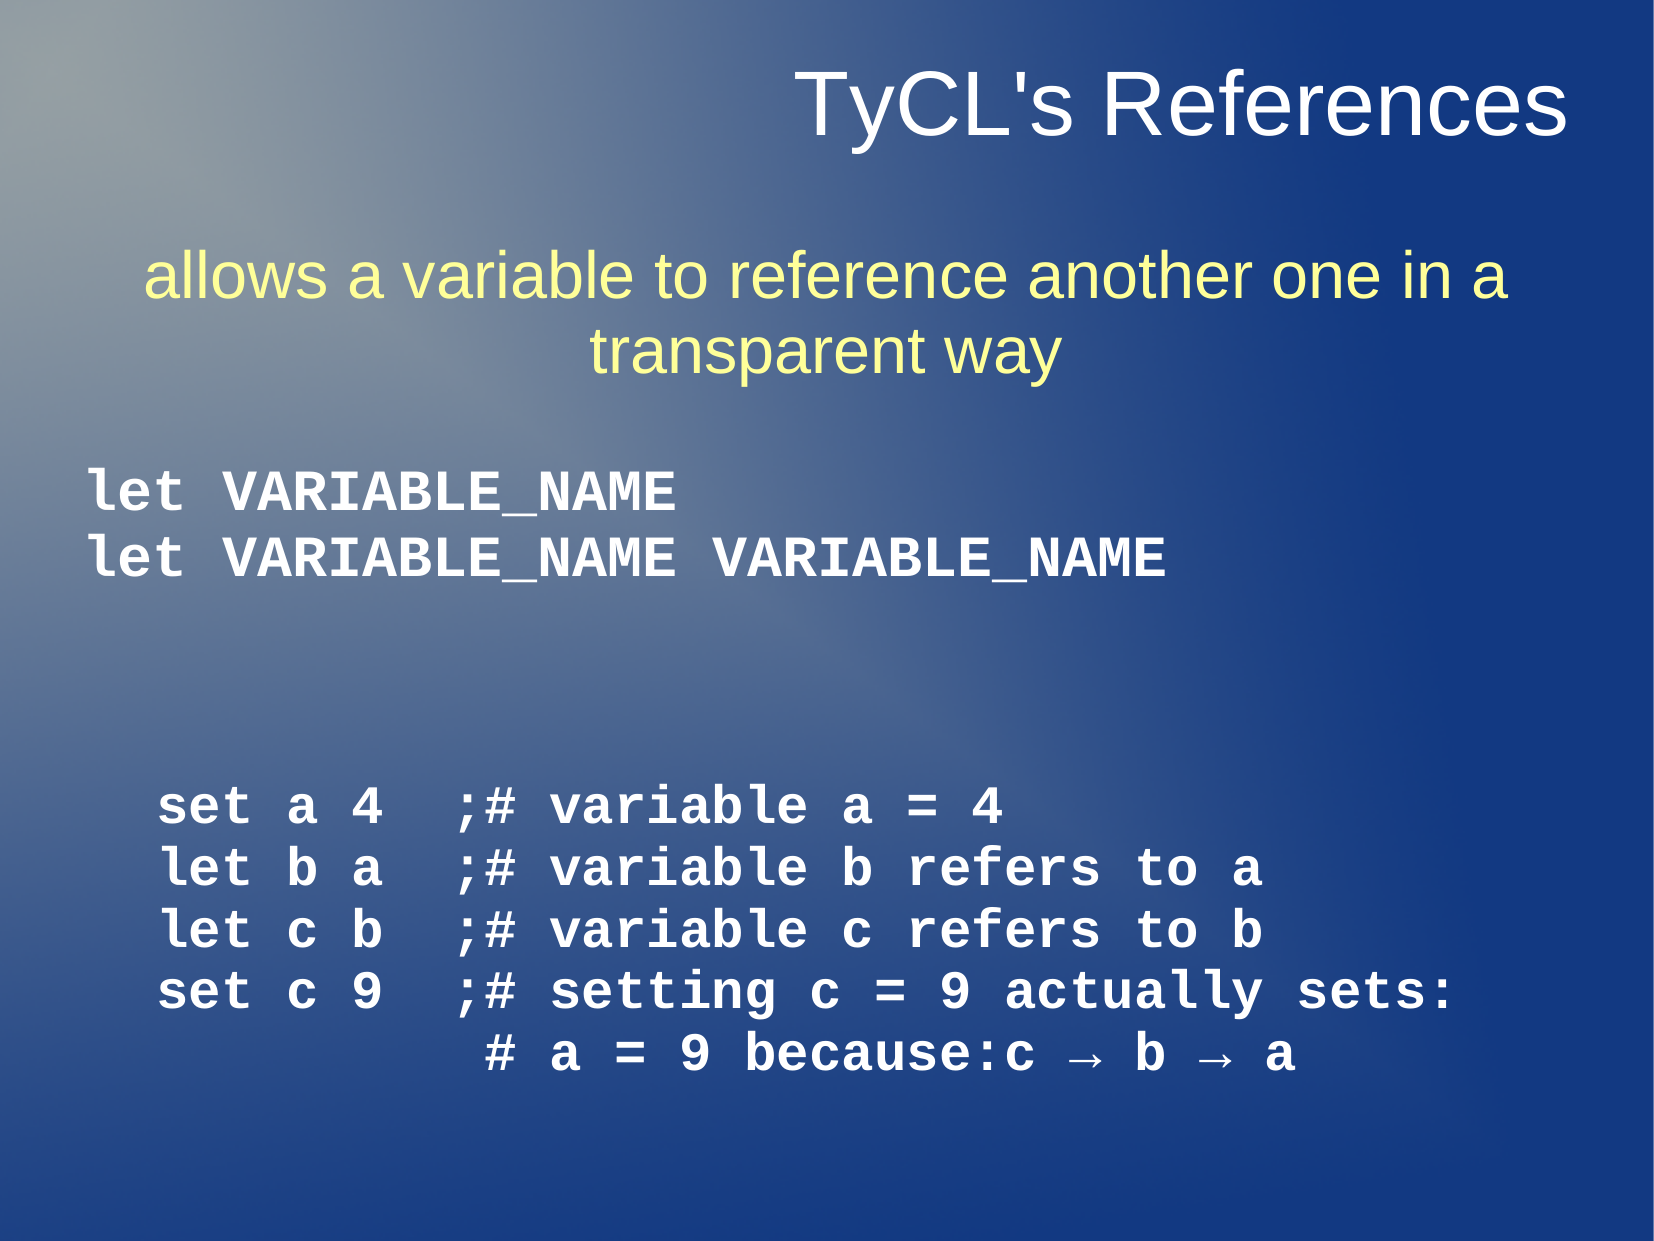

TyCL's References
# allows a variable to reference another one in a transparent way
let VARIABLE_NAME
let VARIABLE_NAME VARIABLE_NAME
	set a 4	;# variable a = 4
	let b a	;# variable b refers to a
	let c b	;# variable c refers to b
	set c 9	;# setting c = 9 actually sets:
					 # a = 9 because:c → b → a